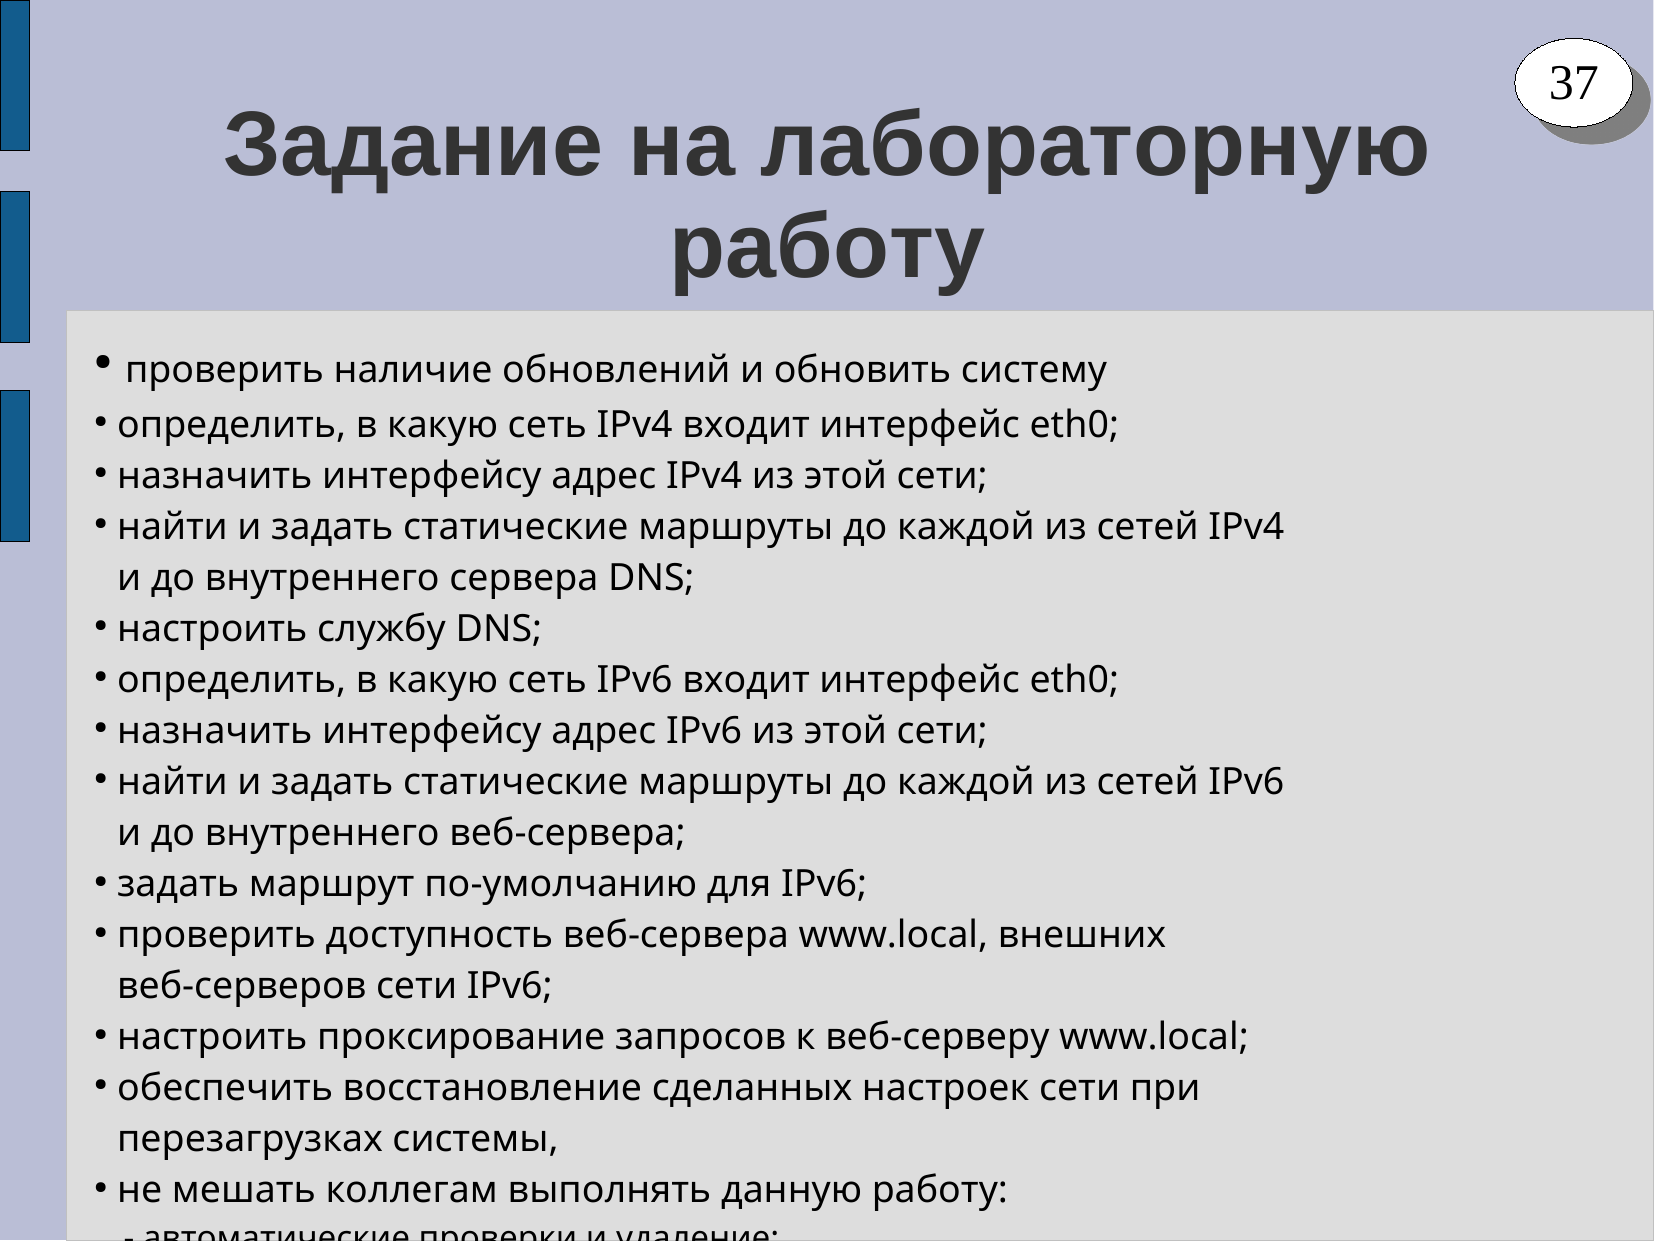

37
# Задание на лабораторную работу
 проверить наличие обновлений и обновить систему
 определить, в какую сеть IPv4 входит интерфейс eth0;
 назначить интерфейсу адрес IPv4 из этой сети;
 найти и задать статические маршруты до каждой из сетей IPv4
 и до внутреннего сервера DNS;
 настроить службу DNS;
 определить, в какую сеть IPv6 входит интерфейс eth0;
 назначить интерфейсу адрес IPv6 из этой сети;
 найти и задать статические маршруты до каждой из сетей IPv6
 и до внутреннего веб-сервера;
 задать маршрут по-умолчанию для IPv6;
 проверить доступность веб-сервера www.local, внешних
 веб-серверов сети IPv6;
 настроить проксированиe запросов к веб-серверу www.local;
 обеспечить восстановление сделанных настроек сети при
 перезагрузках системы,
 не мешать коллегам выполнять данную работу:
 - автоматические проверки и удаление:
 - ошибочно назначенных адресов маршрутизаторов (-0.1 за адрес)
 - дублирующихся адресов, использующихся кем-то ещё.